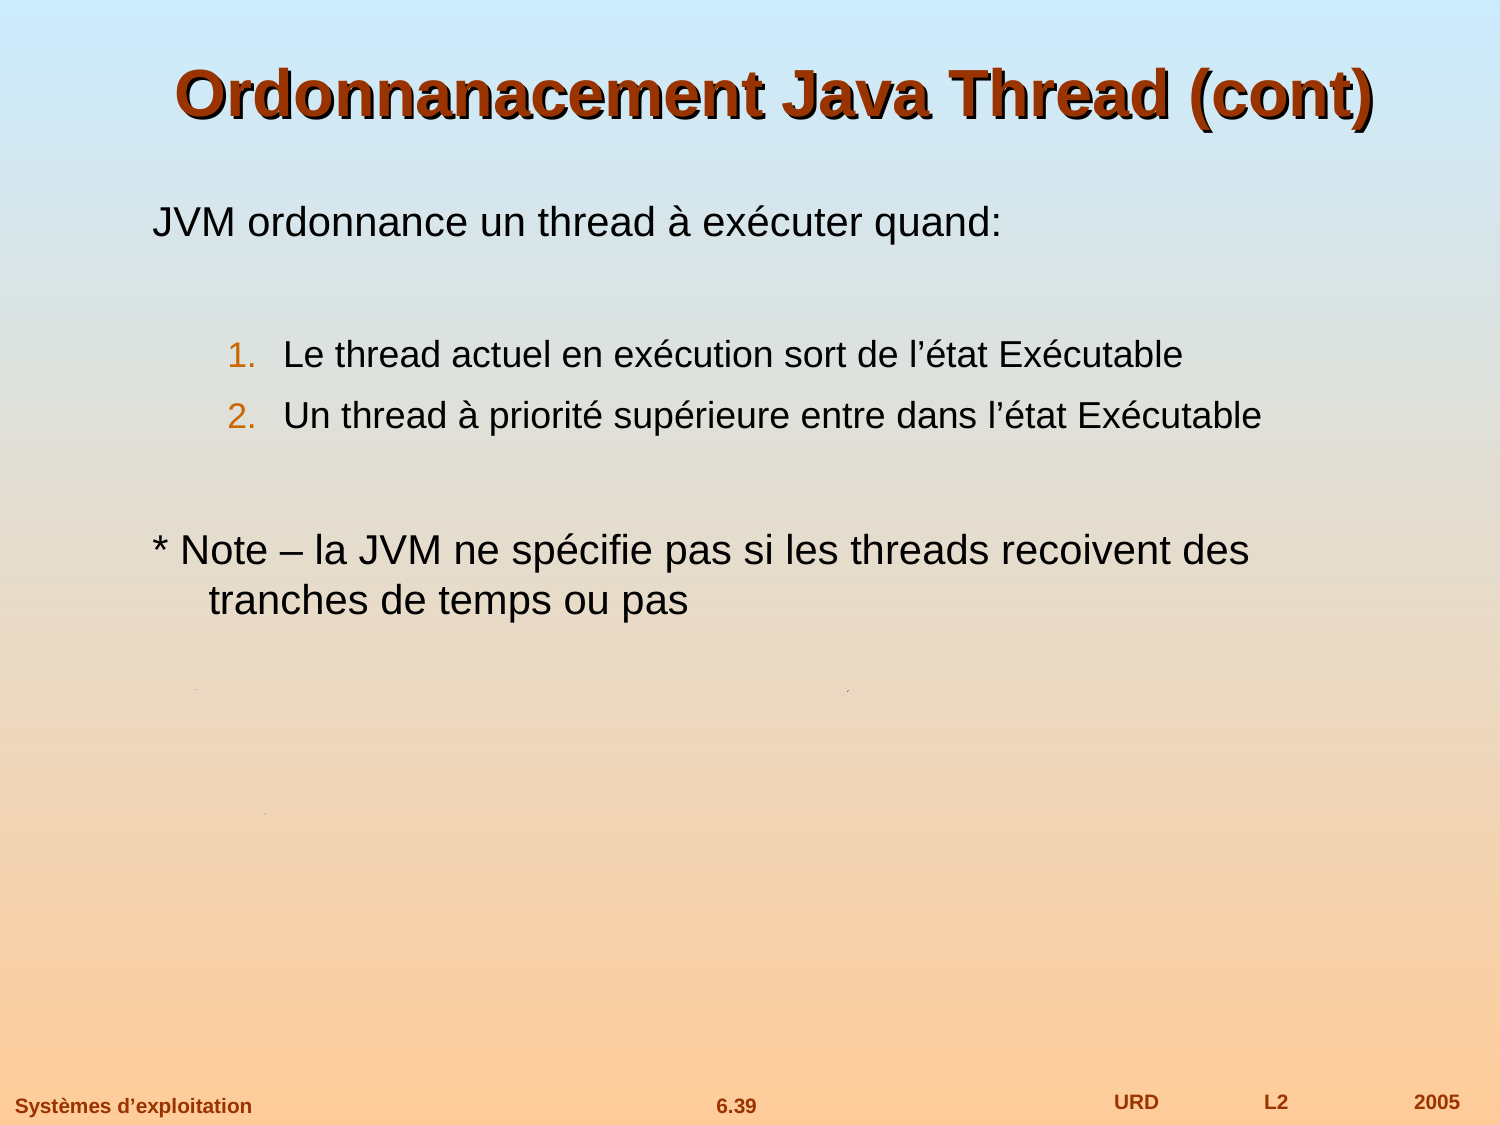

# Ordonnanacement Java Thread (cont)
JVM ordonnance un thread à exécuter quand:
Le thread actuel en exécution sort de l’état Exécutable
Un thread à priorité supérieure entre dans l’état Exécutable
* Note – la JVM ne spécifie pas si les threads recoivent des tranches de temps ou pas